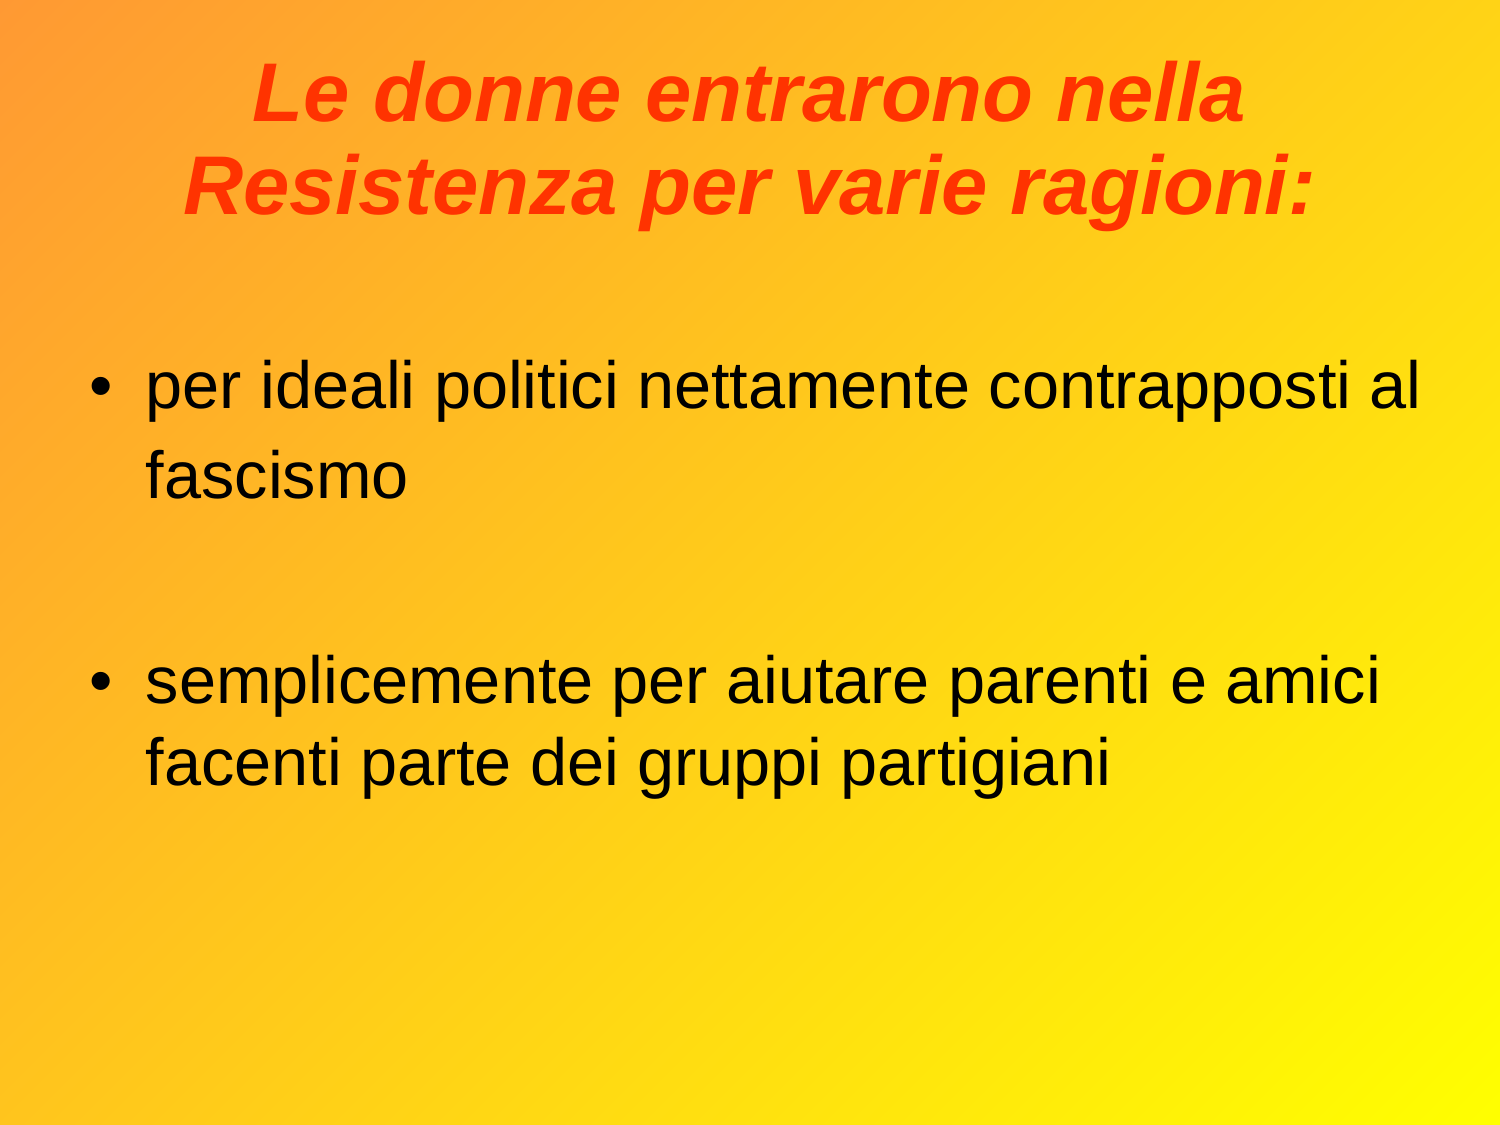

# Le donne entrarono nella Resistenza per varie ragioni:
per ideali politici nettamente contrapposti al fascismo
semplicemente per aiutare parenti e amici facenti parte dei gruppi partigiani